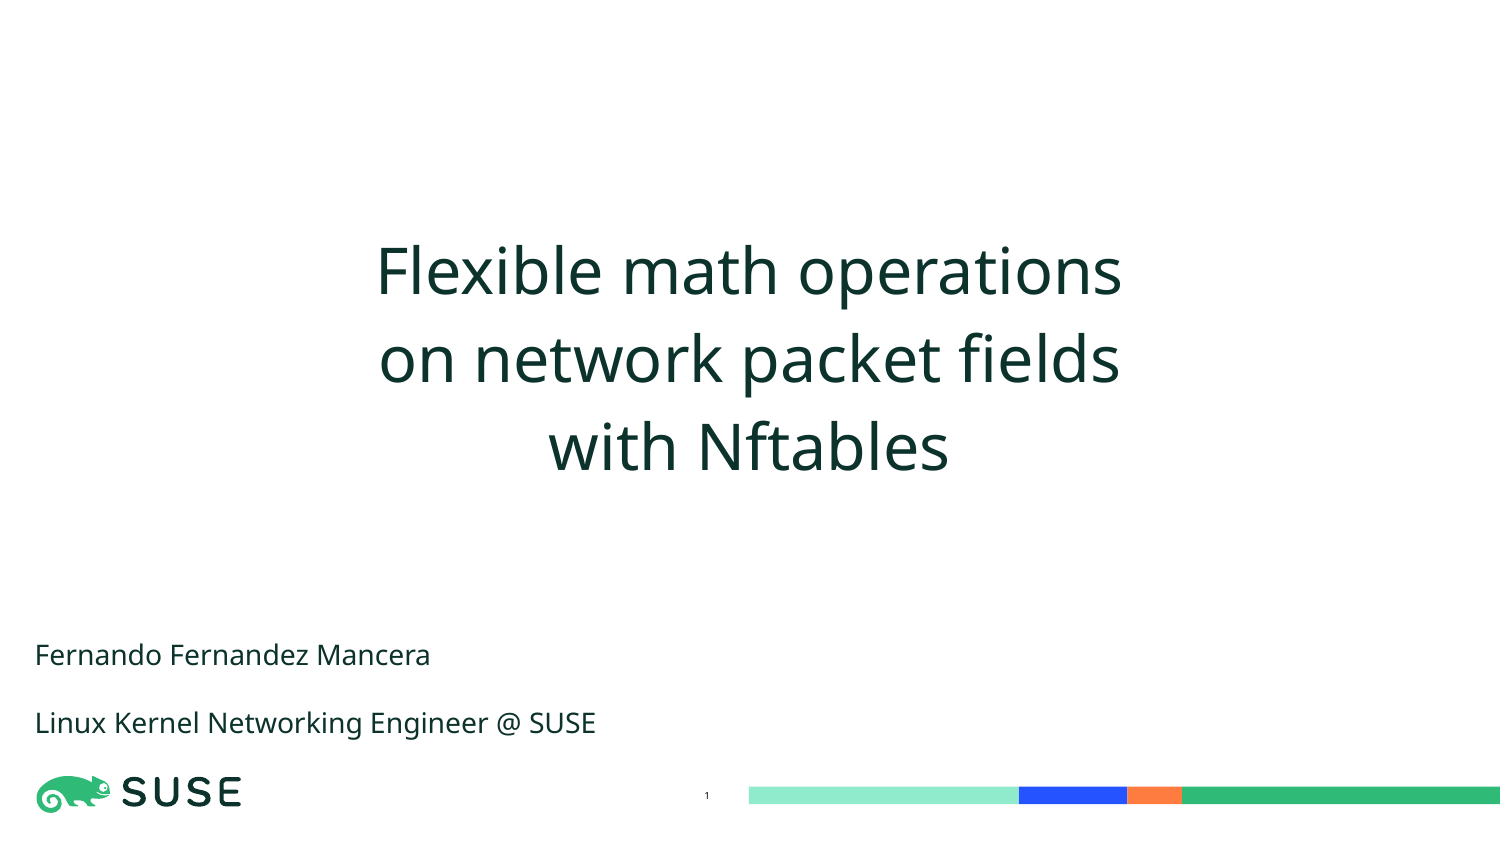

# Flexible math operations on network packet fields with Nftables
Fernando Fernandez Mancera
Linux Kernel Networking Engineer @ SUSE
1